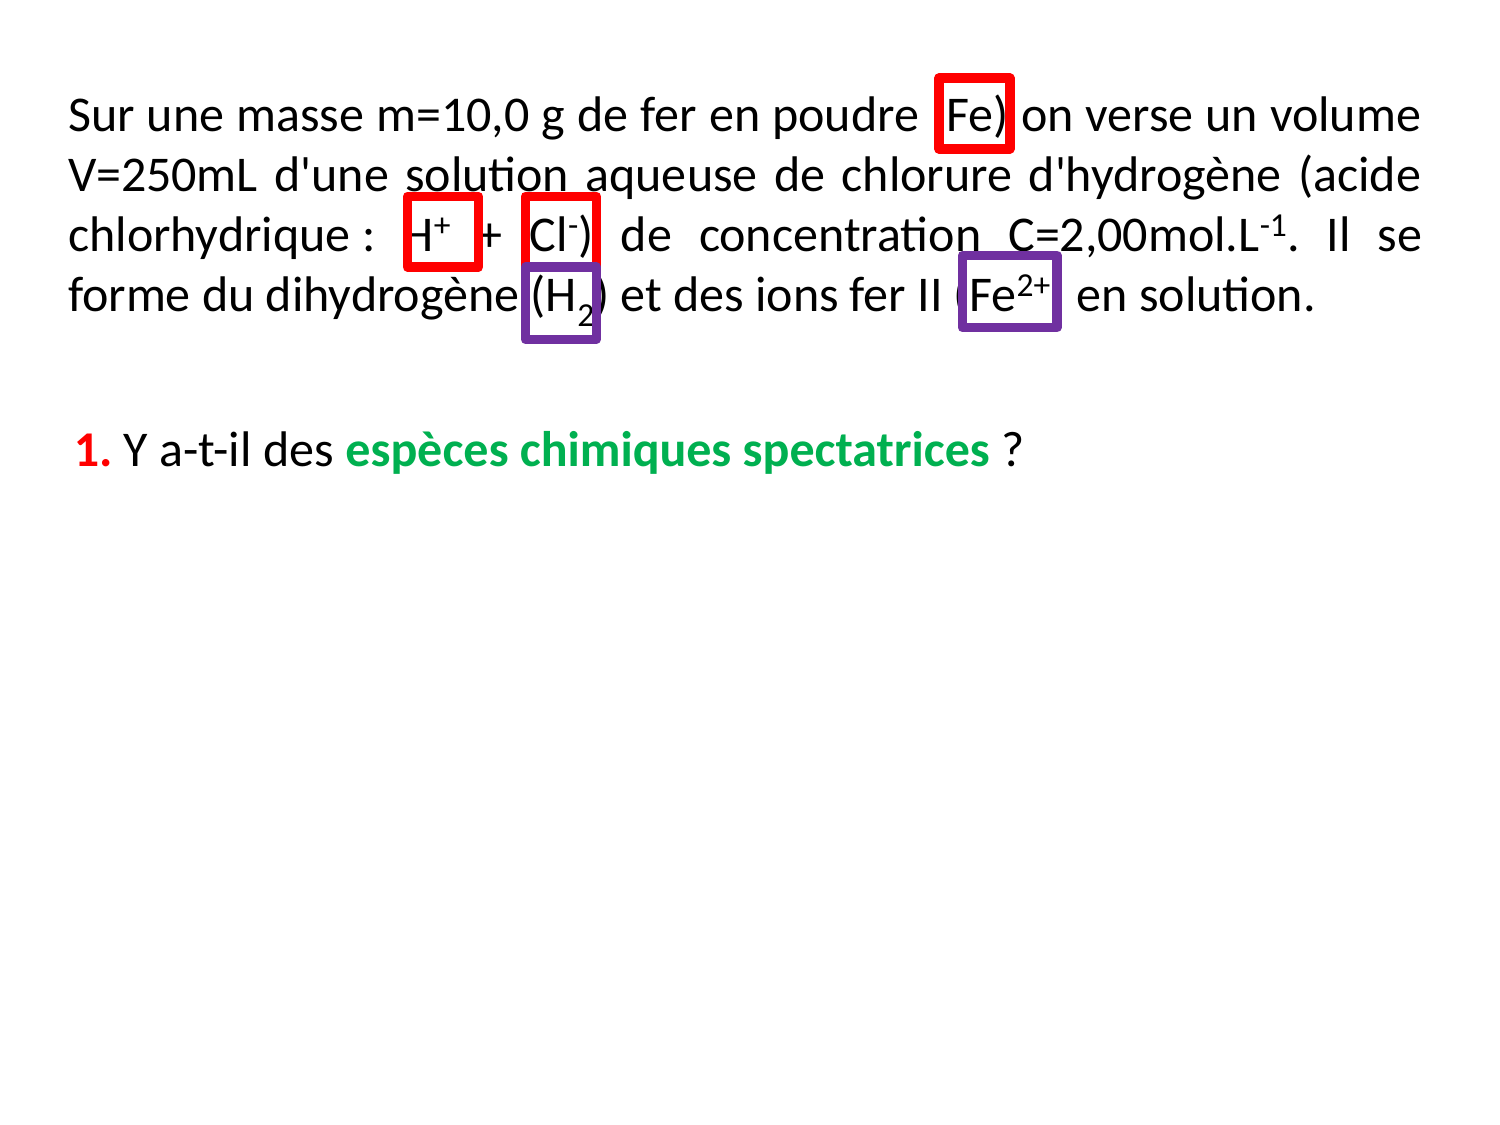

Sur une masse m=10,0 g de fer en poudre (Fe) on verse un volume V=250mL d'une solution aqueuse de chlorure d'hydrogène (acide chlorhydrique : H+ + Cl-) de concentration C=2,00mol.L-1. Il se forme du dihydrogène (H2) et des ions fer II (Fe2+) en solution.
1. Y a-t-il des espèces chimiques spectatrices ?